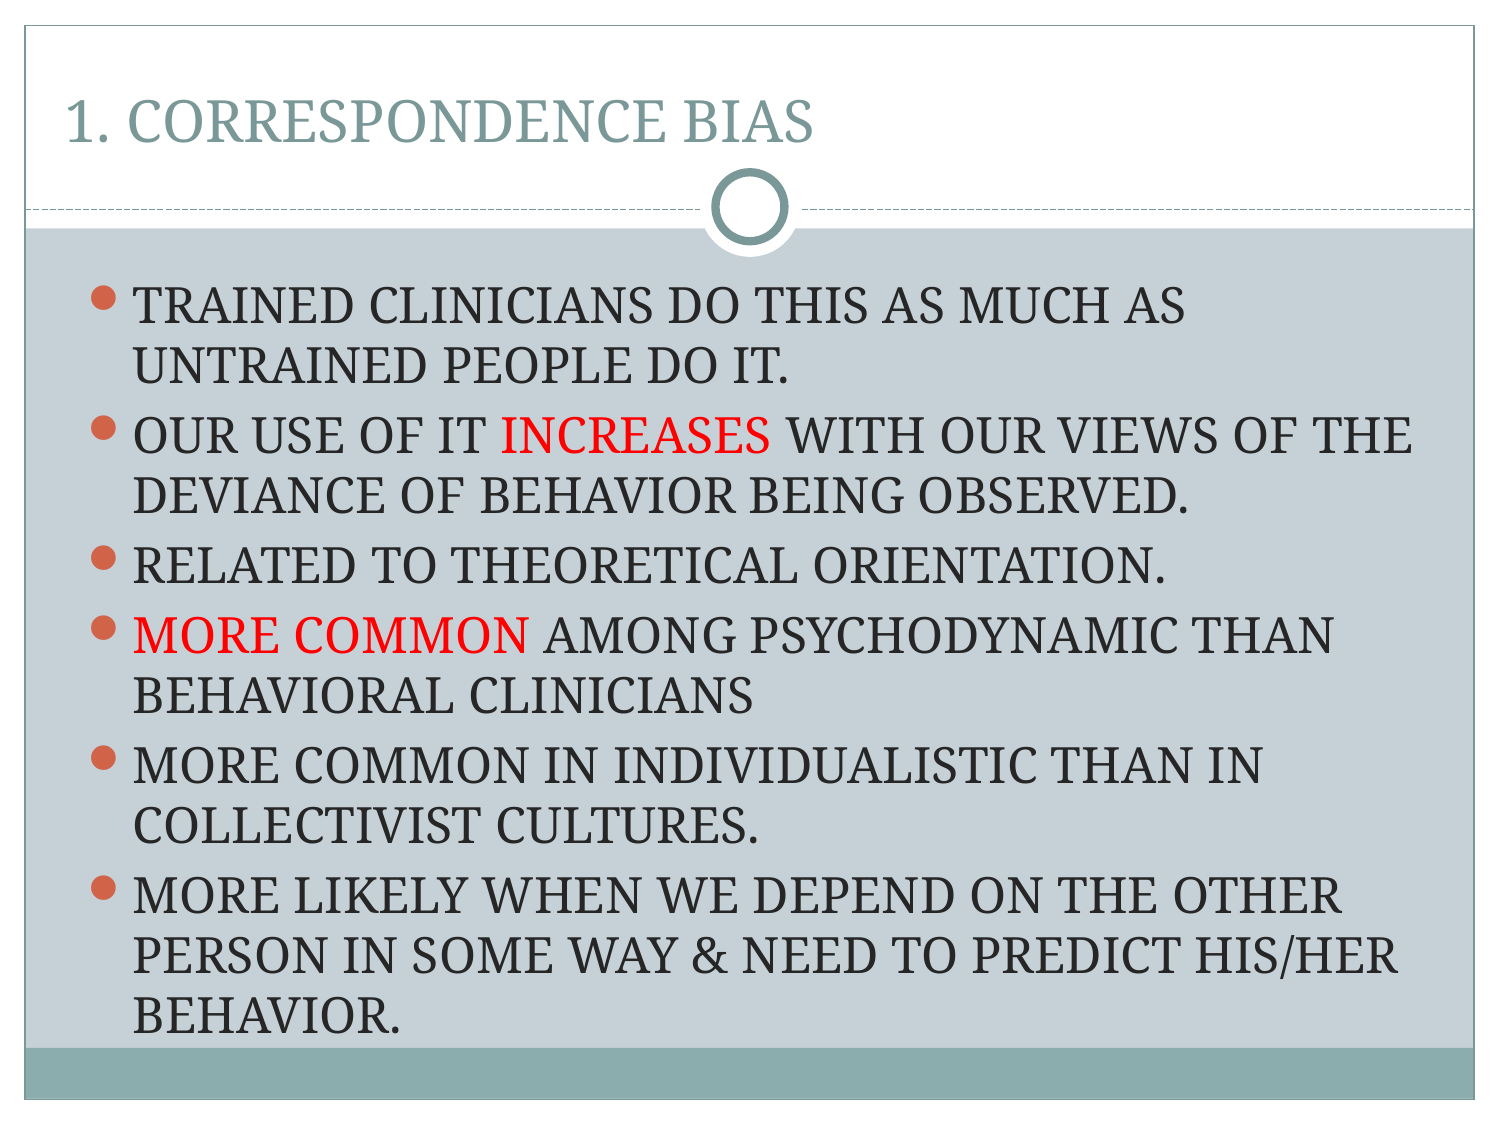

# 1. CORRESPONDENCE BIAS
TRAINED CLINICIANS DO THIS AS MUCH AS UNTRAINED PEOPLE DO IT.
OUR USE OF IT INCREASES WITH OUR VIEWS OF THE DEVIANCE OF BEHAVIOR BEING OBSERVED.
RELATED TO THEORETICAL ORIENTATION.
MORE COMMON AMONG PSYCHODYNAMIC THAN BEHAVIORAL CLINICIANS
MORE COMMON IN INDIVIDUALISTIC THAN IN COLLECTIVIST CULTURES.
MORE LIKELY WHEN WE DEPEND ON THE OTHER PERSON IN SOME WAY & NEED TO PREDICT HIS/HER BEHAVIOR.